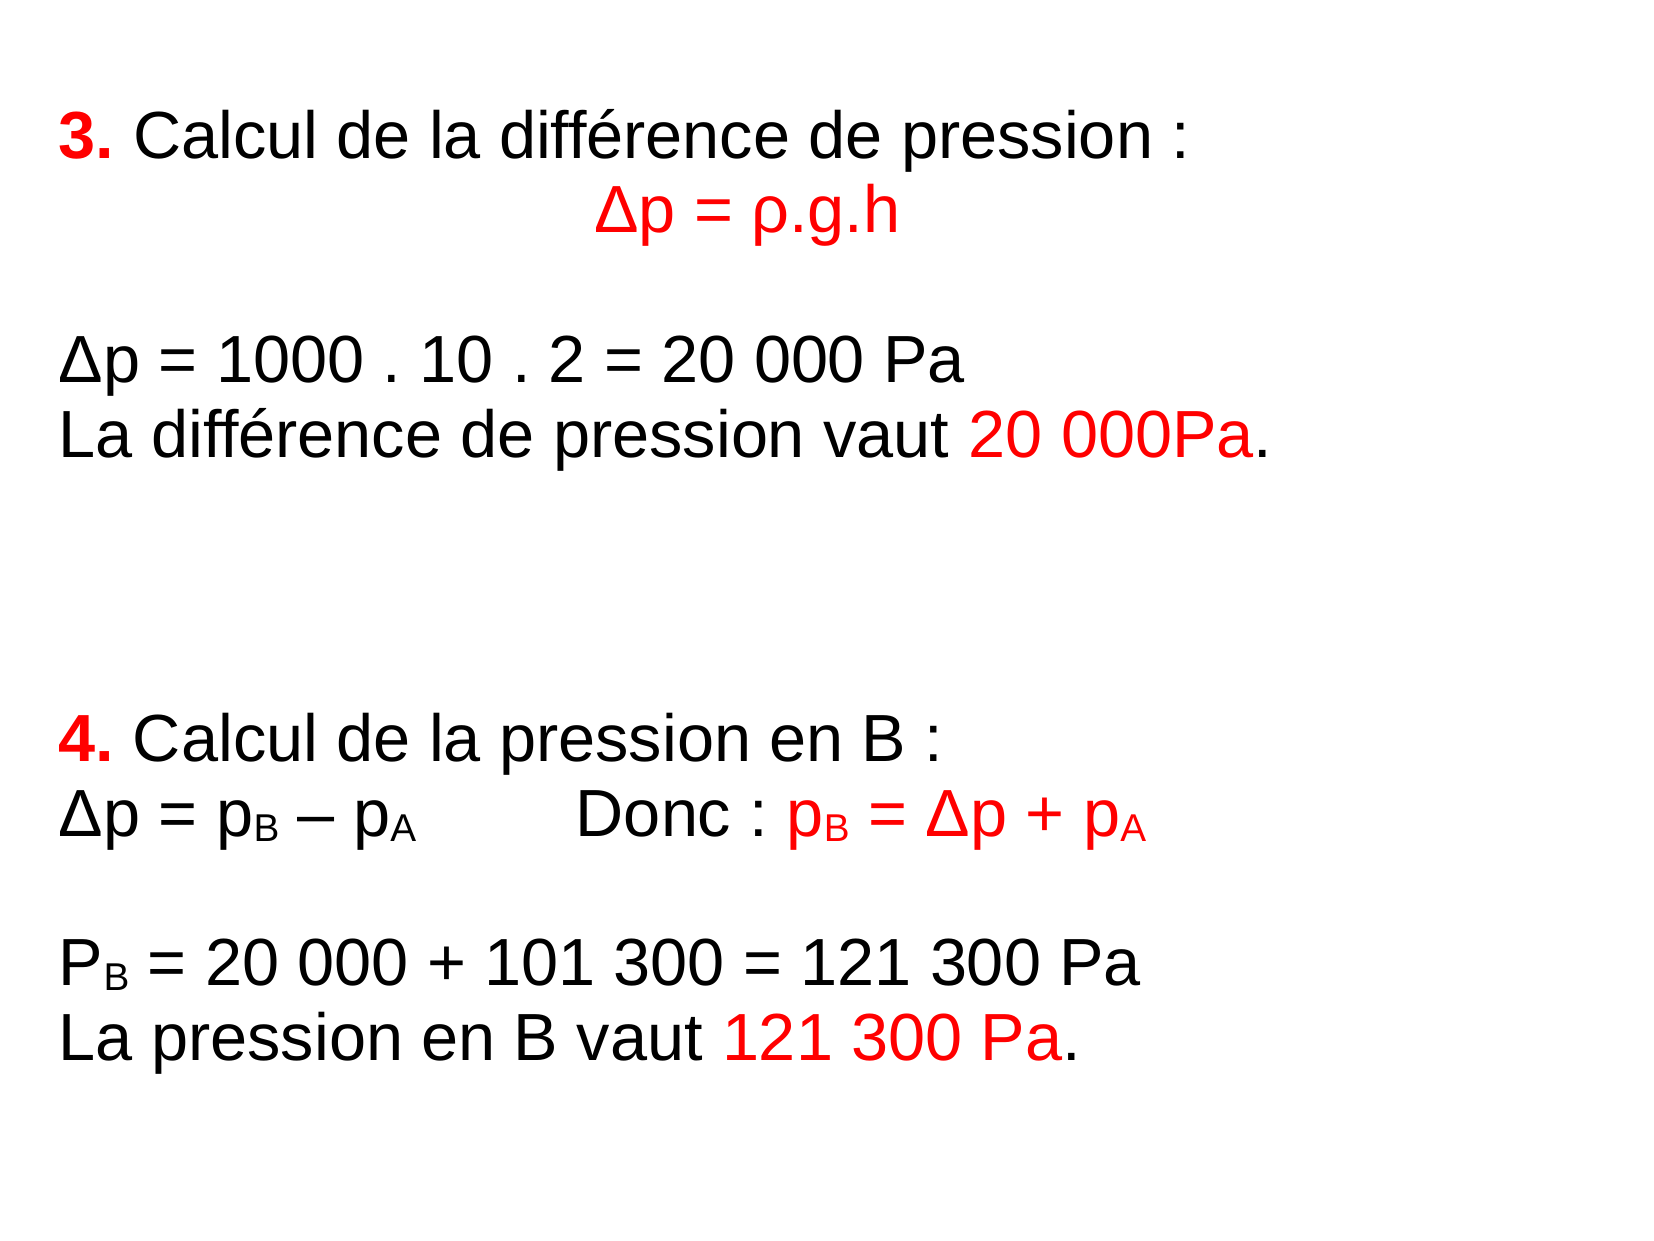

# 3. Calcul de la différence de pression :
 Δp = ρ.g.h
Δp = 1000 . 10 . 2 = 20 000 Pa
La différence de pression vaut 20 000Pa.
4. Calcul de la pression en B :
Δp = pB – pA			Donc : pB = Δp + pA
PB = 20 000 + 101 300 = 121 300 Pa
La pression en B vaut 121 300 Pa.